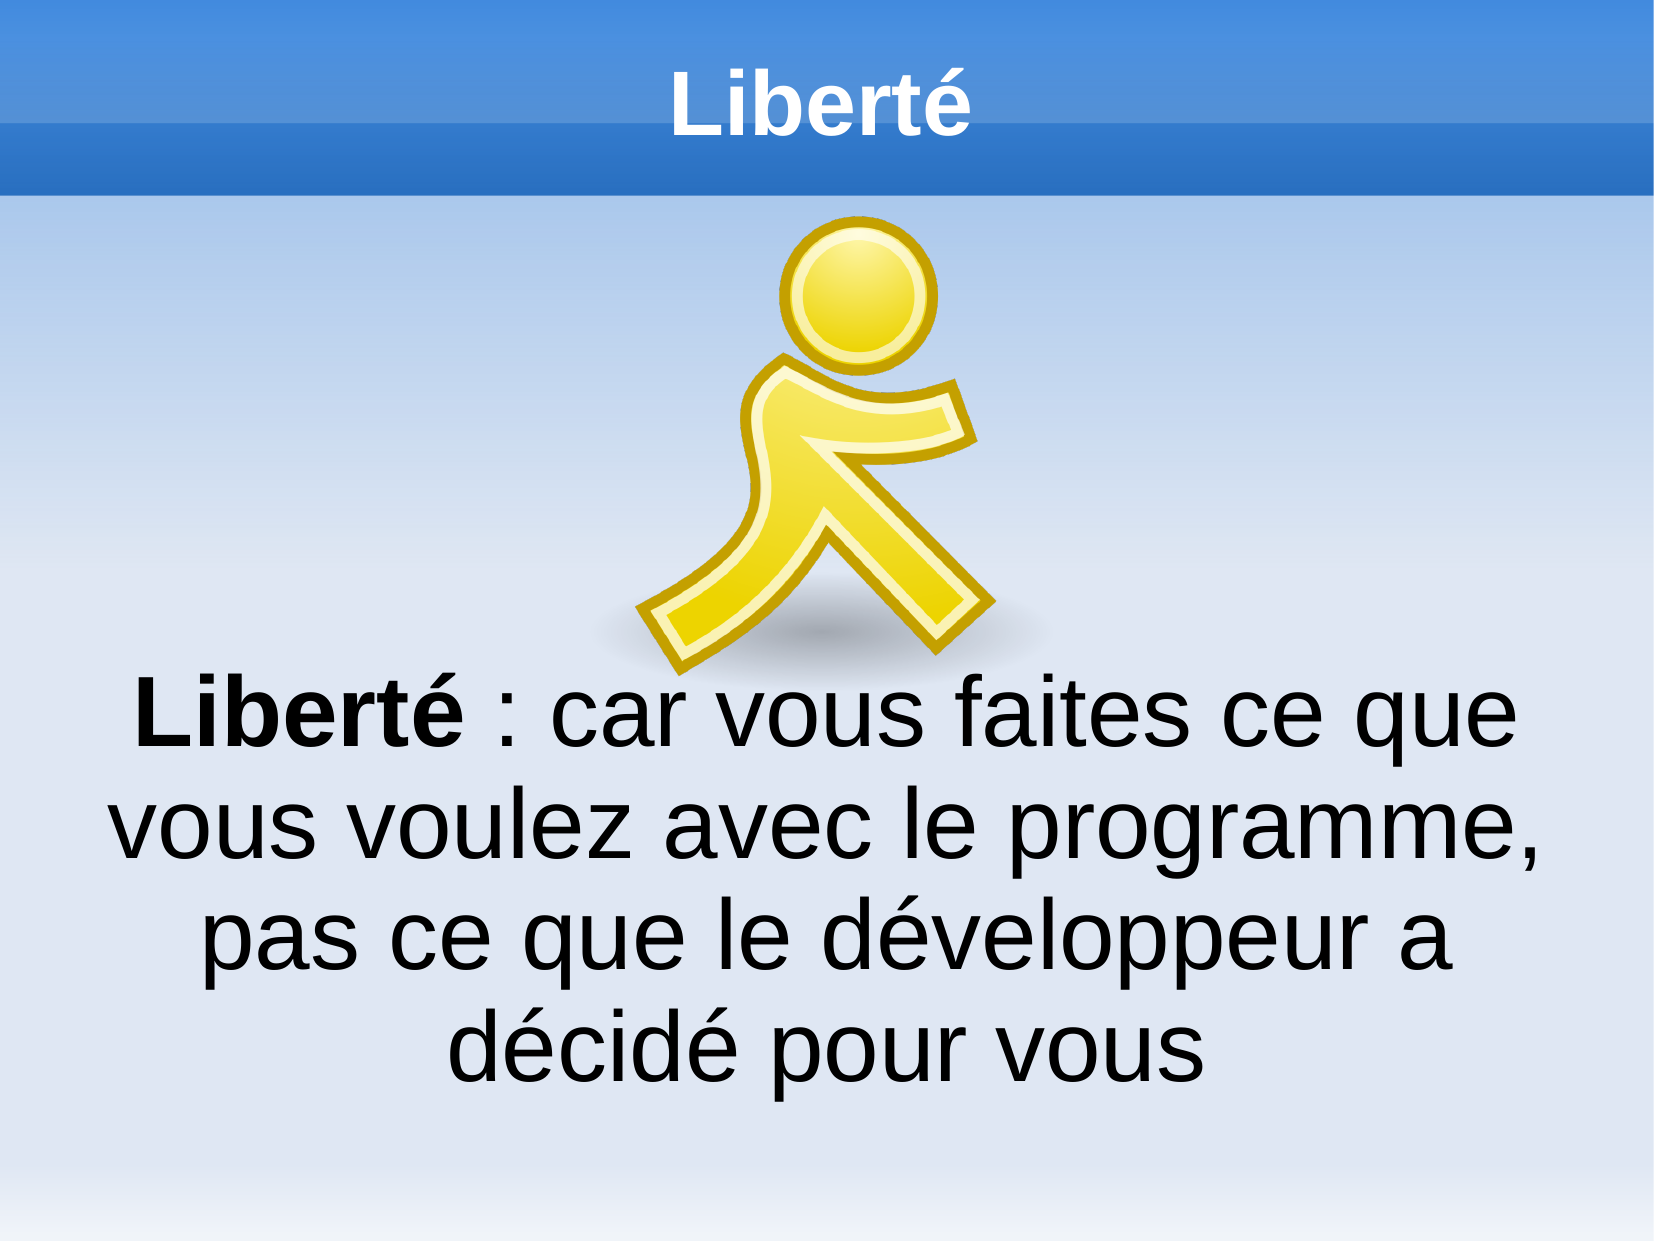

# Liberté
Liberté : car vous faites ce que vous voulez avec le programme, pas ce que le développeur a décidé pour vous